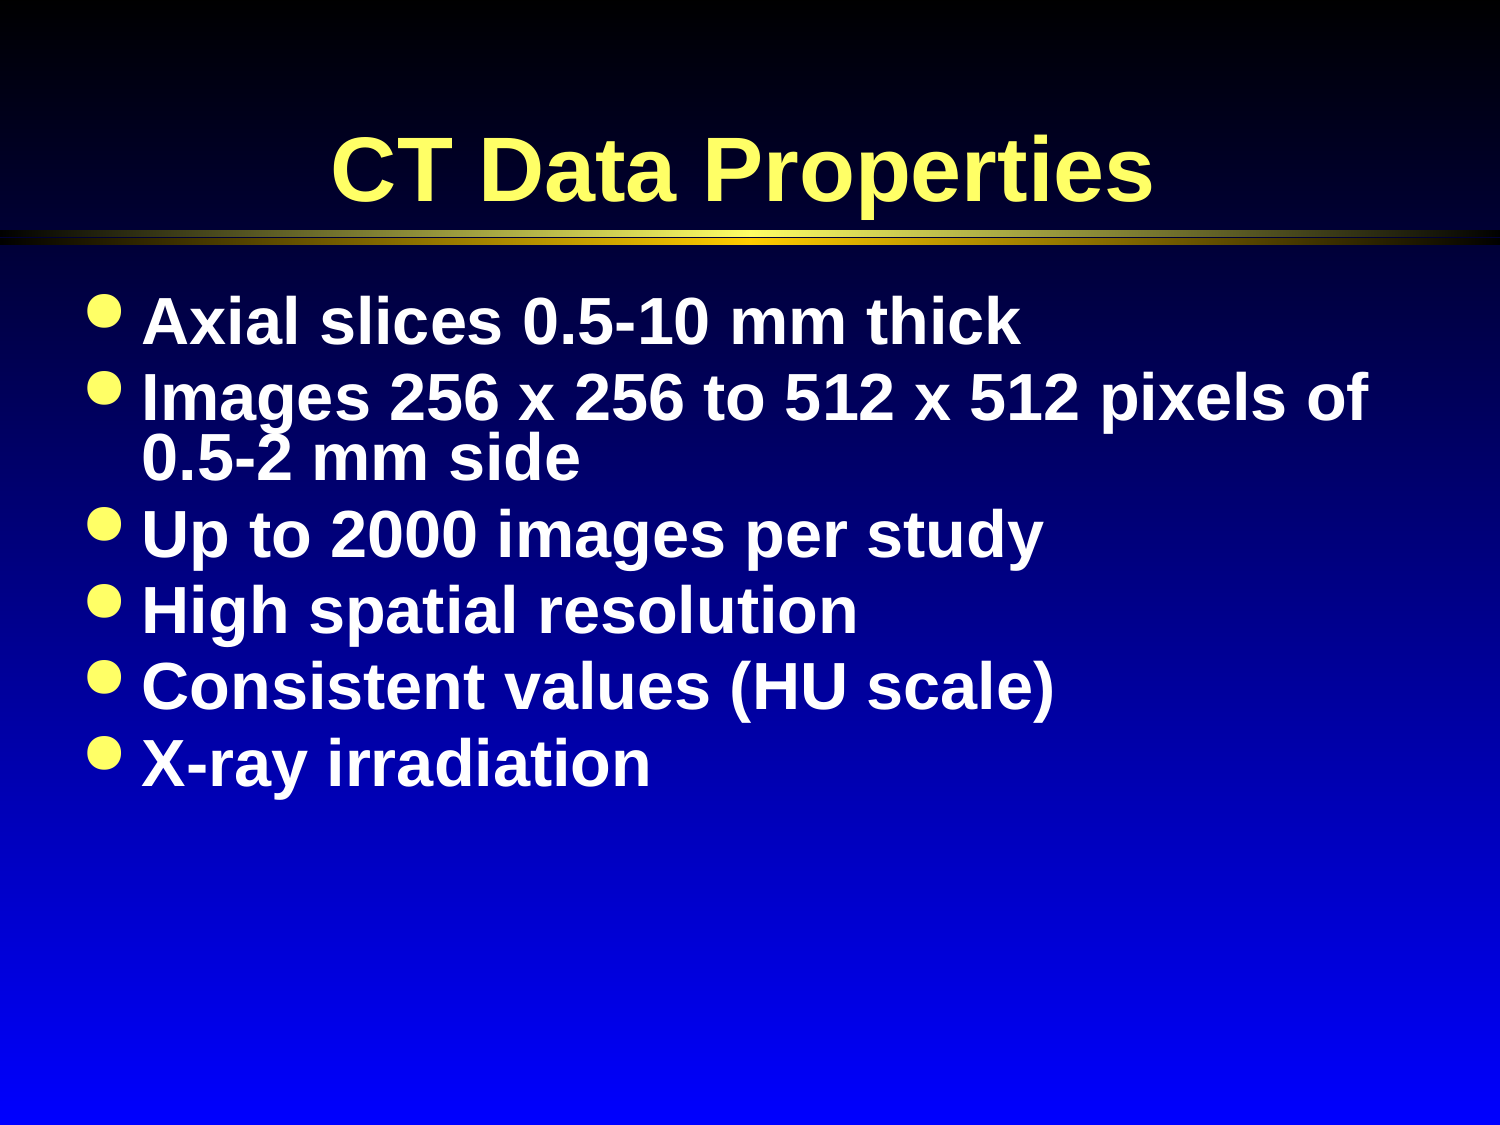

# CT Data Properties
Axial slices 0.5-10 mm thick
Images 256 x 256 to 512 x 512 pixels of 0.5-2 mm side
Up to 2000 images per study
High spatial resolution
Consistent values (HU scale)
X-ray irradiation